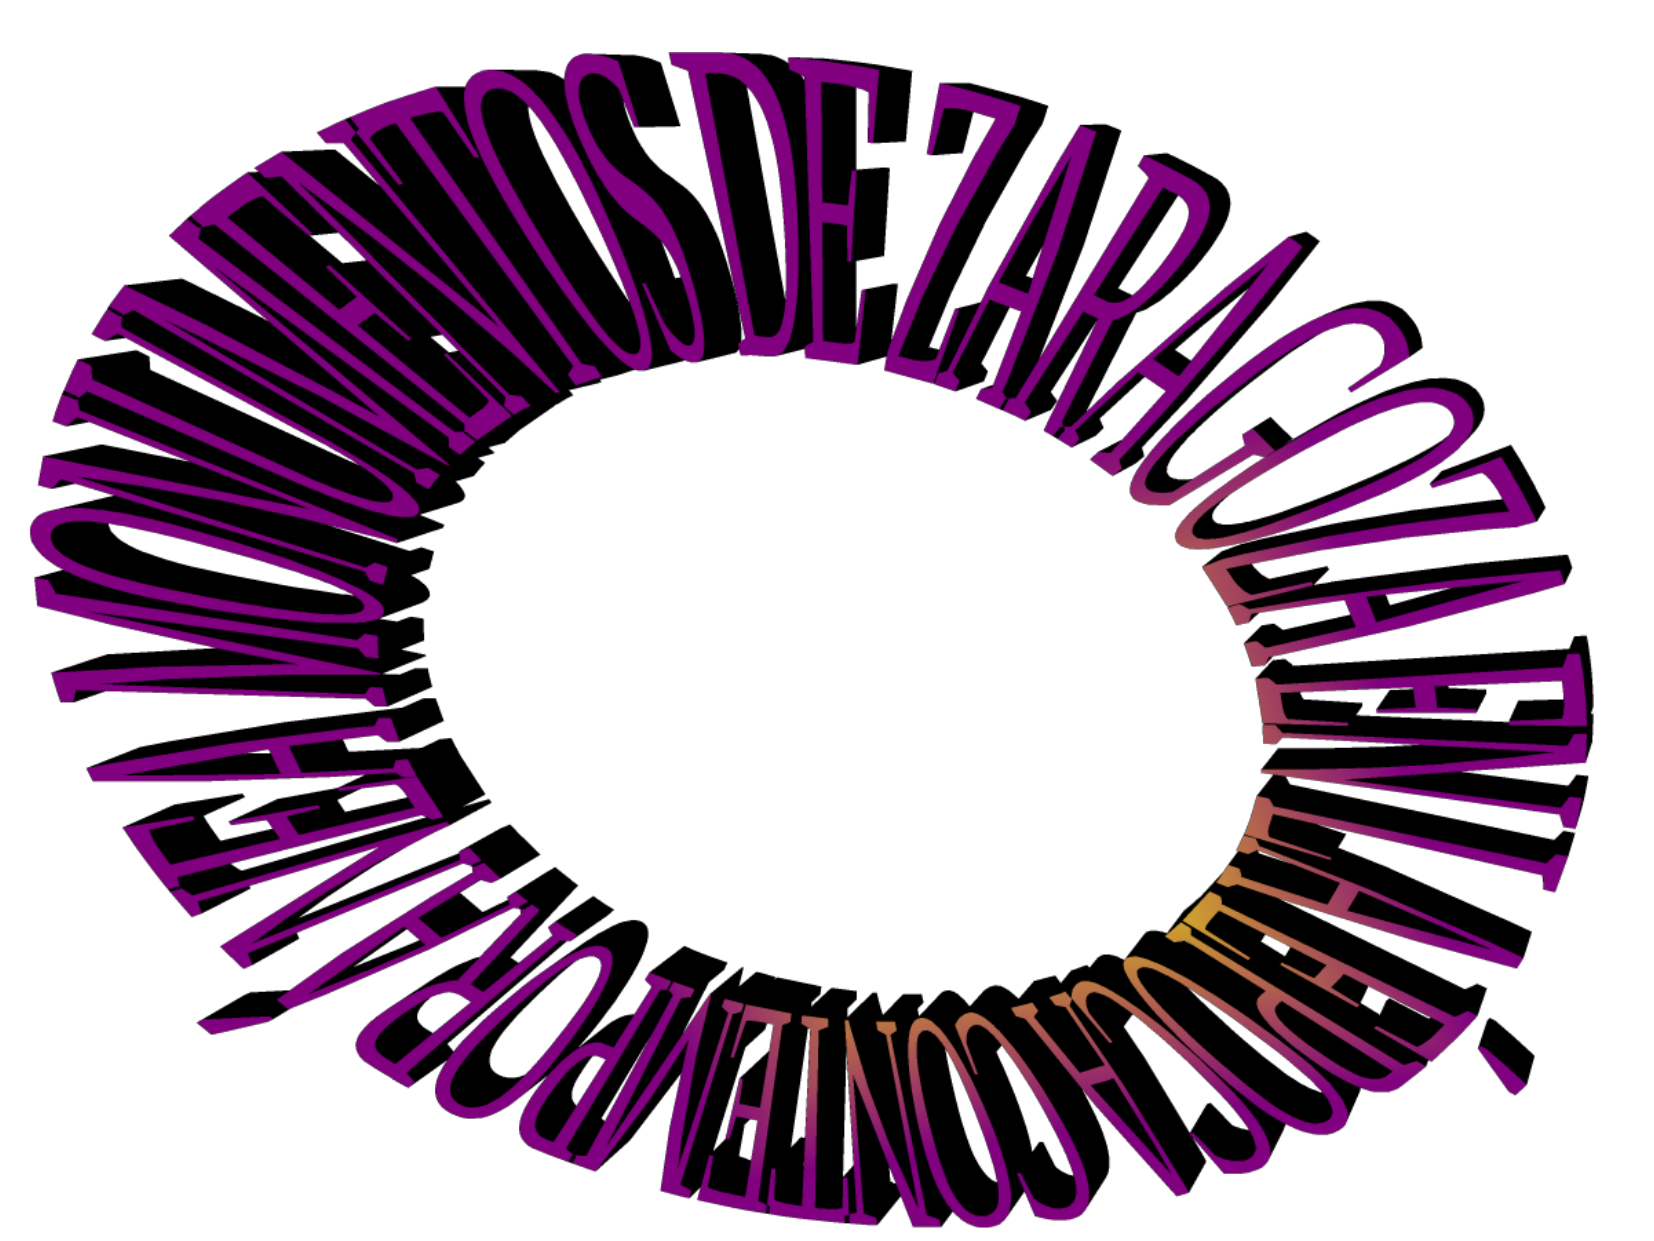

MONUMENTOS DE ZARAGOZA EN LA ÉPOCA CONTEMPORÁNEA